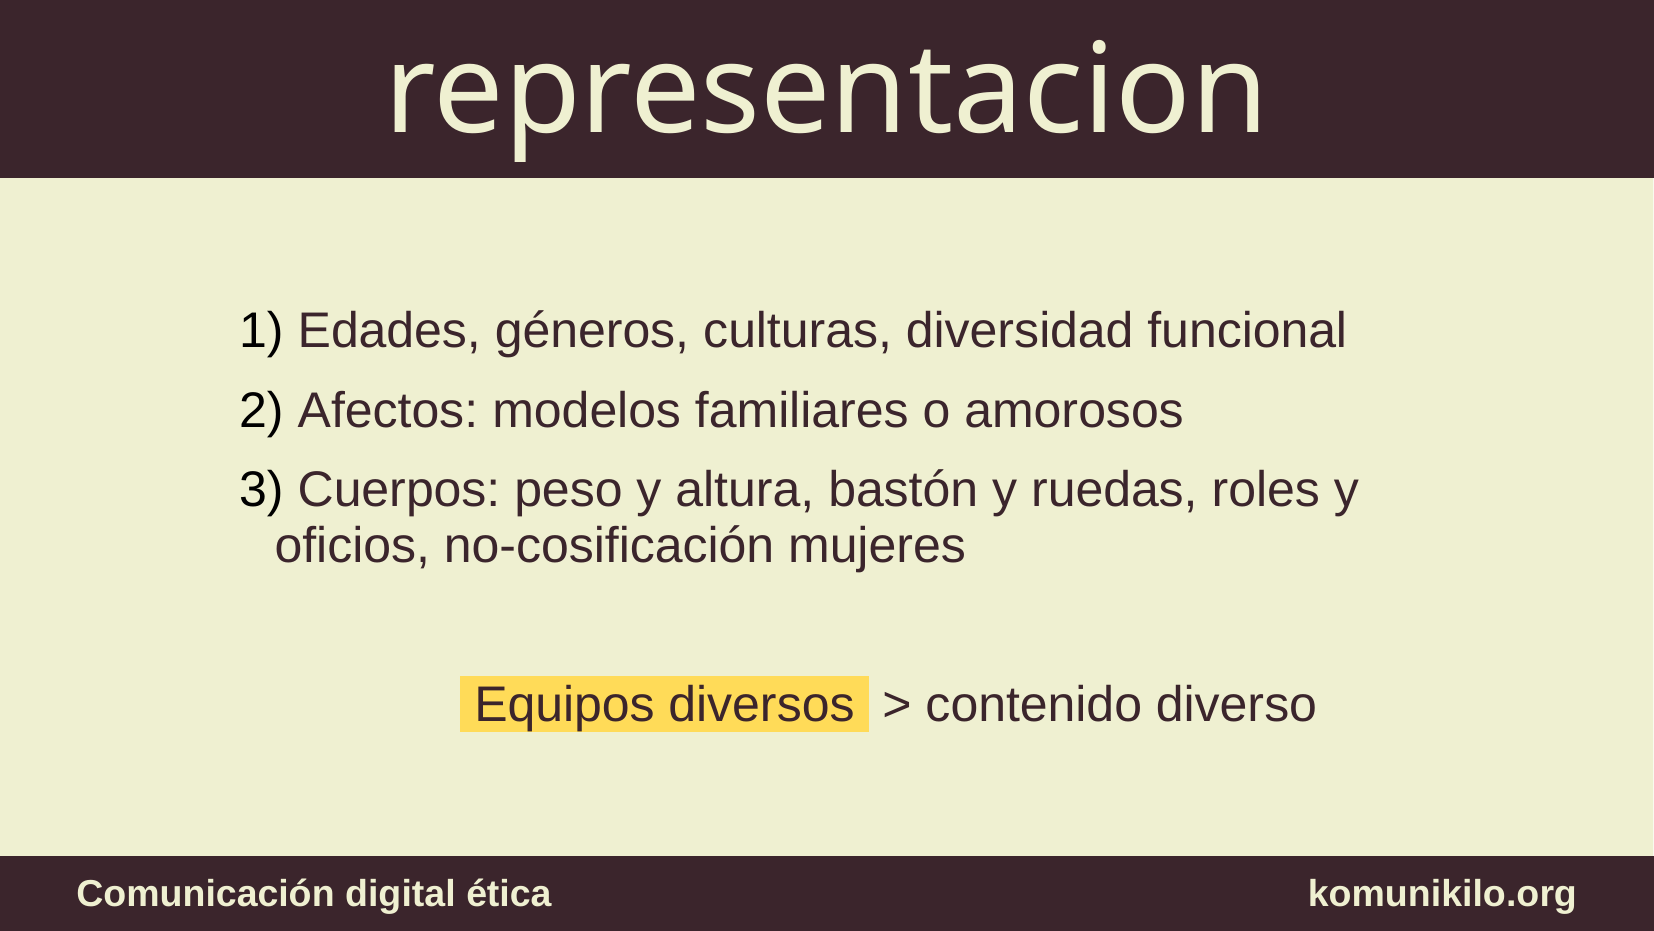

# representacion
 Edades, géneros, culturas, diversidad funcional
 Afectos: modelos familiares o amorosos
 Cuerpos: peso y altura, bastón y ruedas, roles y oficios, no-cosificación mujeres
 Equipos diversos > contenido diverso
Comunicación digital ética komunikilo.org